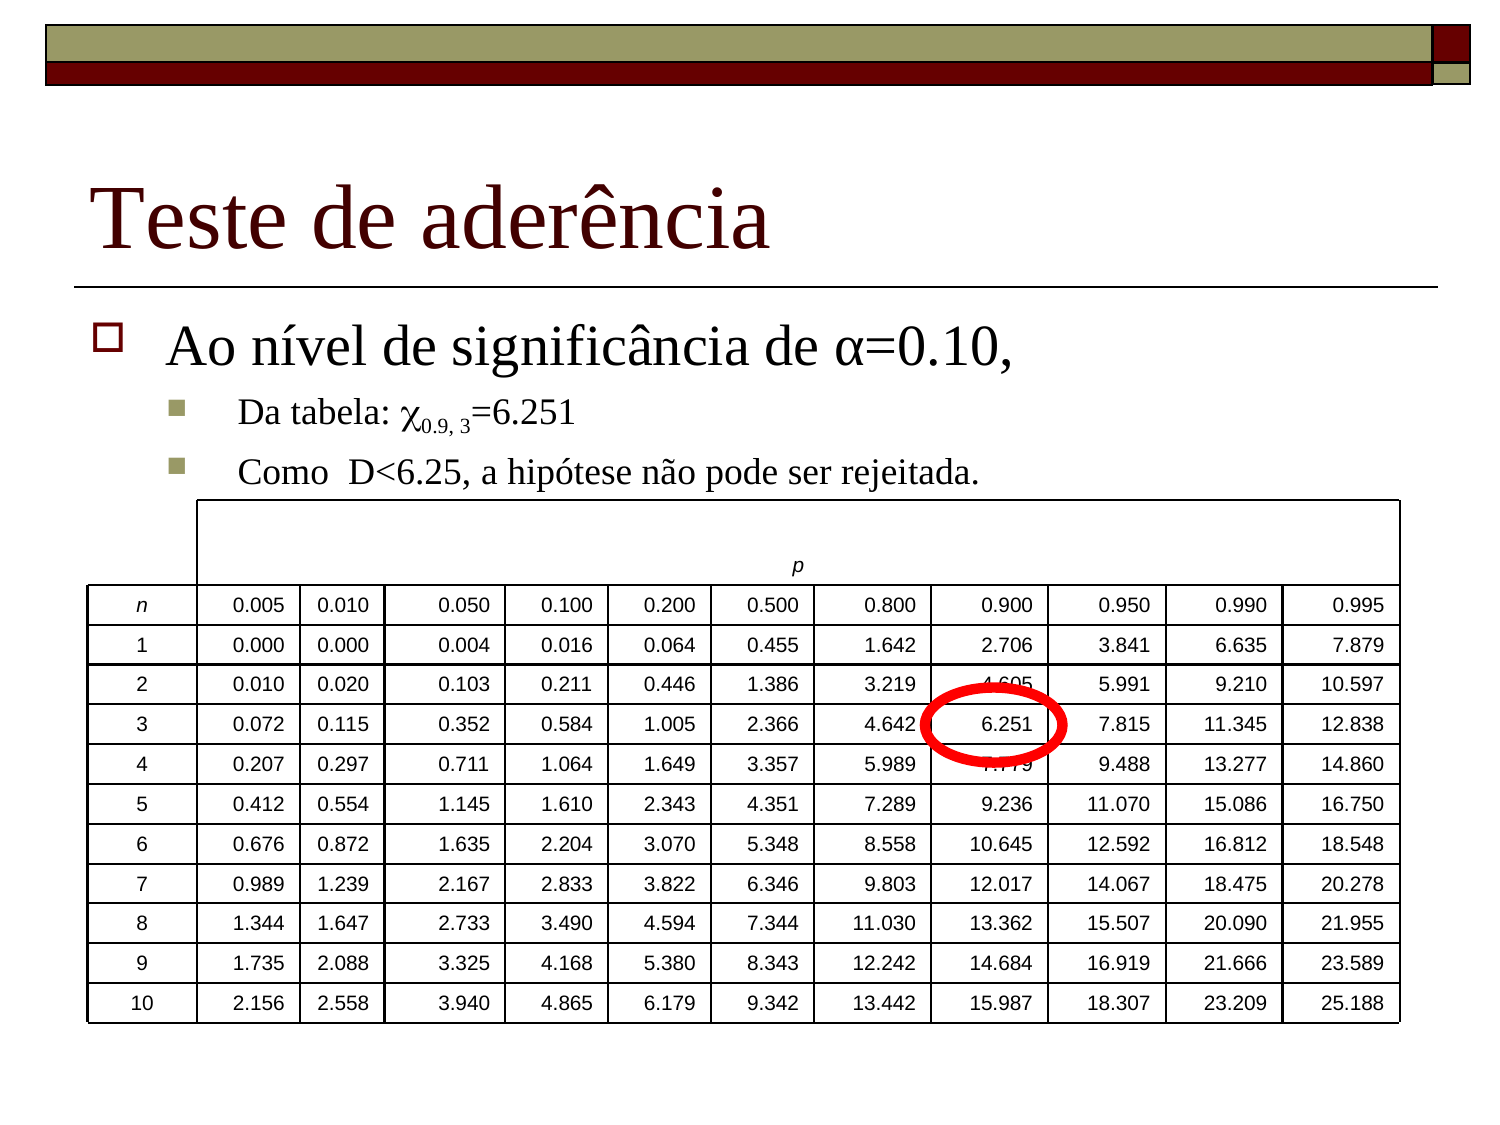

# Teste de aderência
Ao nível de significância de α=0.10,
Da tabela: 0.9, 3=6.251
Como D<6.25, a hipótese não pode ser rejeitada.
p
n
0.005
0.010
0.050
0.100
0.200
0.500
0.800
0.900
0.950
0.990
0.995
1
0.000
0.000
0.004
0.016
0.064
0.455
1.642
2.706
3.841
6.635
7.879
2
0.010
0.020
0.103
0.211
0.446
1.386
3.219
4.605
5.991
9.210
10.597
3
0.072
0.115
0.352
0.584
1.005
2.366
4.642
6.251
7.815
11.345
12.838
4
0.207
0.297
0.711
1.064
1.649
3.357
5.989
7.779
9.488
13.277
14.860
5
0.412
0.554
1.145
1.610
2.343
4.351
7.289
9.236
11.070
15.086
16.750
6
0.676
0.872
1.635
2.204
3.070
5.348
8.558
10.645
12.592
16.812
18.548
7
0.989
1.239
2.167
2.833
3.822
6.346
9.803
12.017
14.067
18.475
20.278
8
1.344
1.647
2.733
3.490
4.594
7.344
11.030
13.362
15.507
20.090
21.955
9
1.735
2.088
3.325
4.168
5.380
8.343
12.242
14.684
16.919
21.666
23.589
10
2.156
2.558
3.940
4.865
6.179
9.342
13.442
15.987
18.307
23.209
25.188